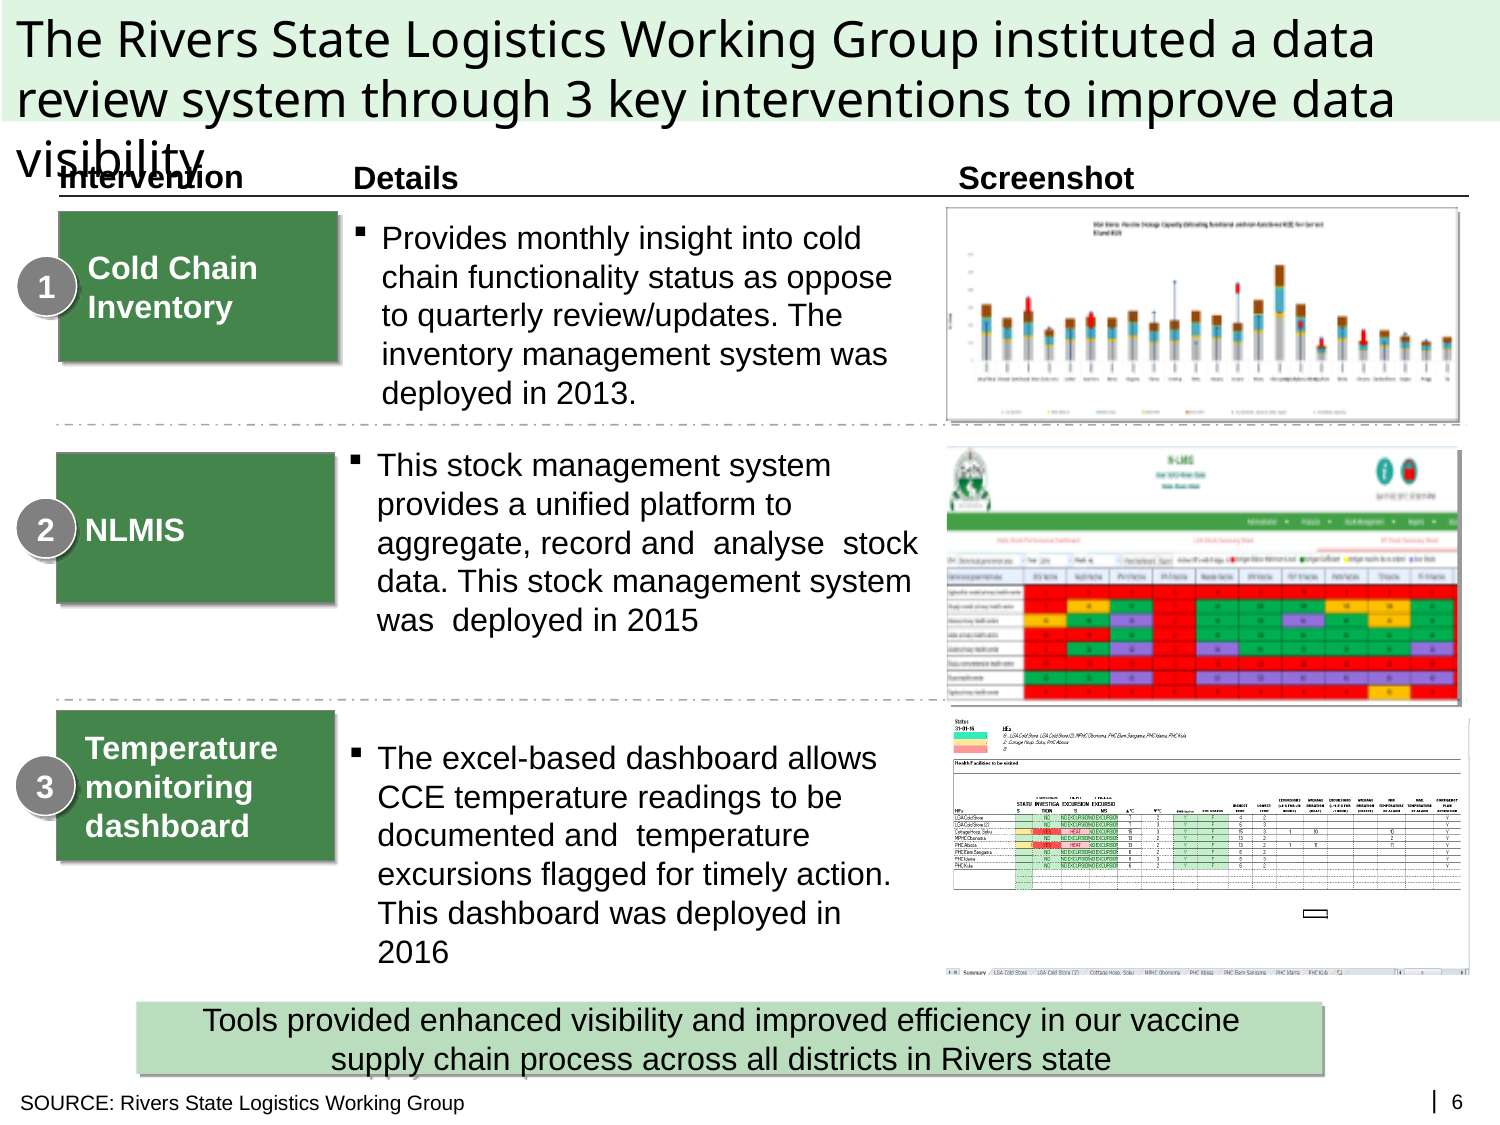

The Rivers State Logistics Working Group instituted a data review system through 3 key interventions to improve data visibility
Intervention
Details
Screenshot
Cold Chain Inventory
Provides monthly insight into cold chain functionality status as oppose to quarterly review/updates. The inventory management system was deployed in 2013.
1
This stock management system provides a unified platform to aggregate, record and analyse stock data. This stock management system was deployed in 2015
NLMIS
2
Temperature monitoring dashboard
The excel-based dashboard allows CCE temperature readings to be documented and temperature excursions flagged for timely action. This dashboard was deployed in 2016
3
Tools provided enhanced visibility and improved efficiency in our vaccine supply chain process across all districts in Rivers state
SOURCE: Rivers State Logistics Working Group